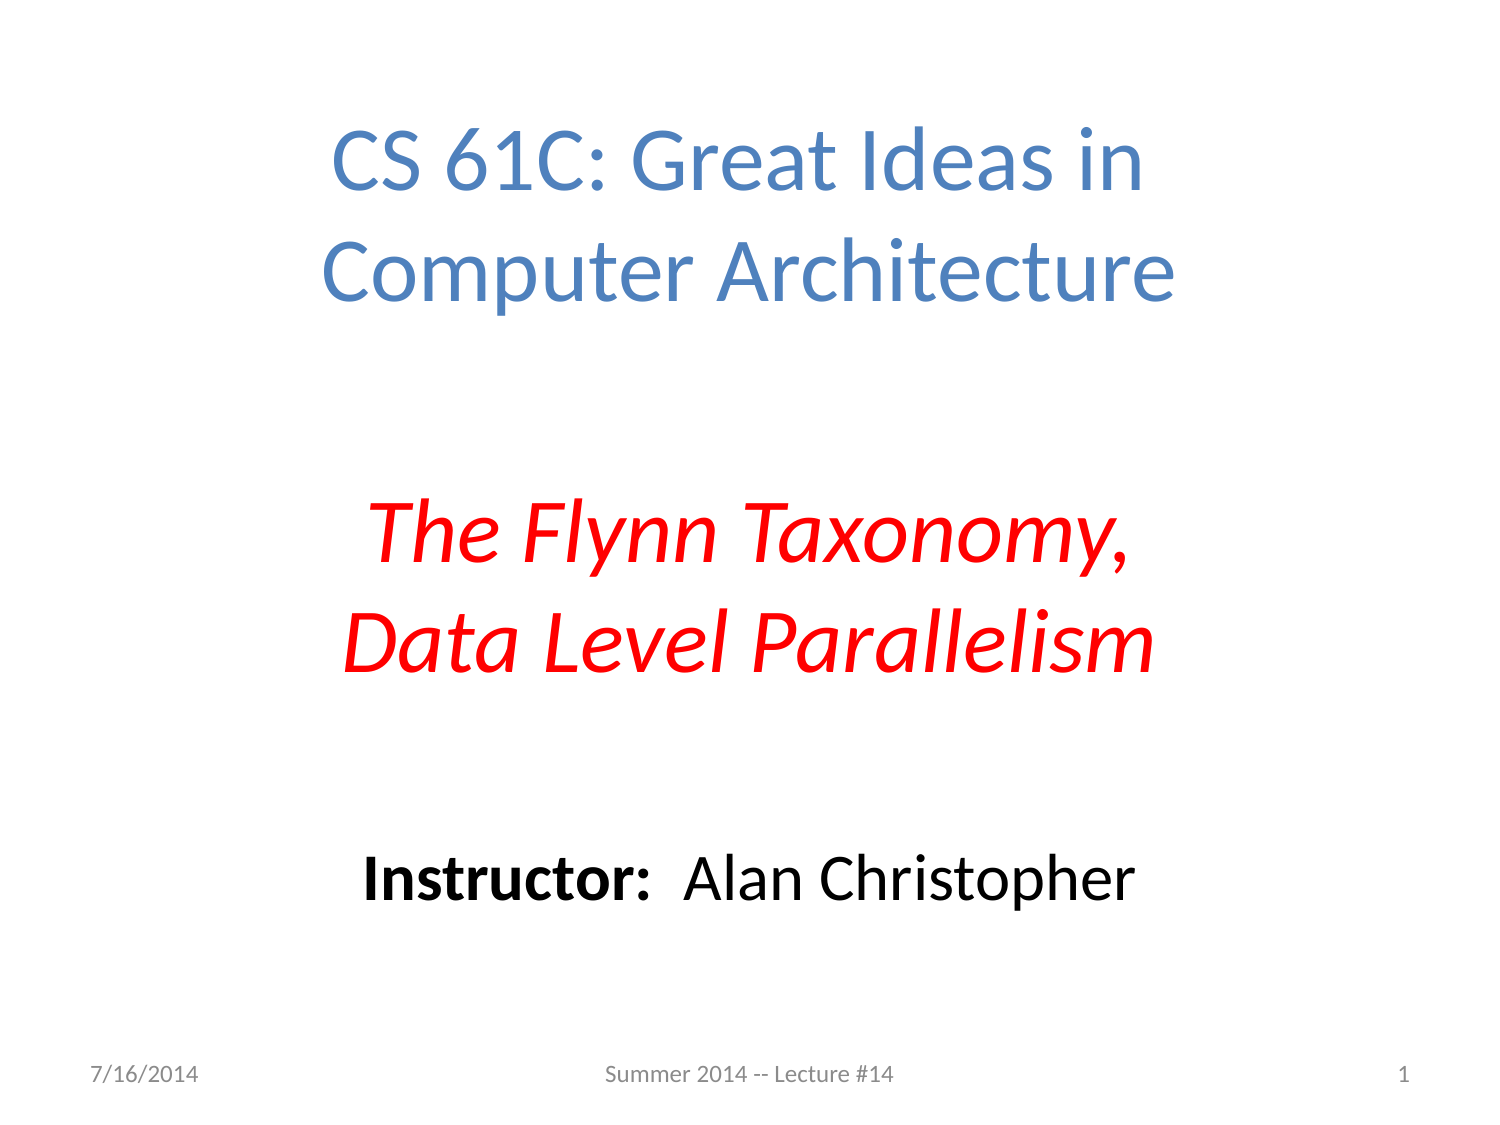

CS 61C: Great Ideas in
Computer Architecture
The Flynn Taxonomy,
Data Level Parallelism
# Instructor: Alan Christopher
7/16/2014
Summer 2014 -- Lecture #14